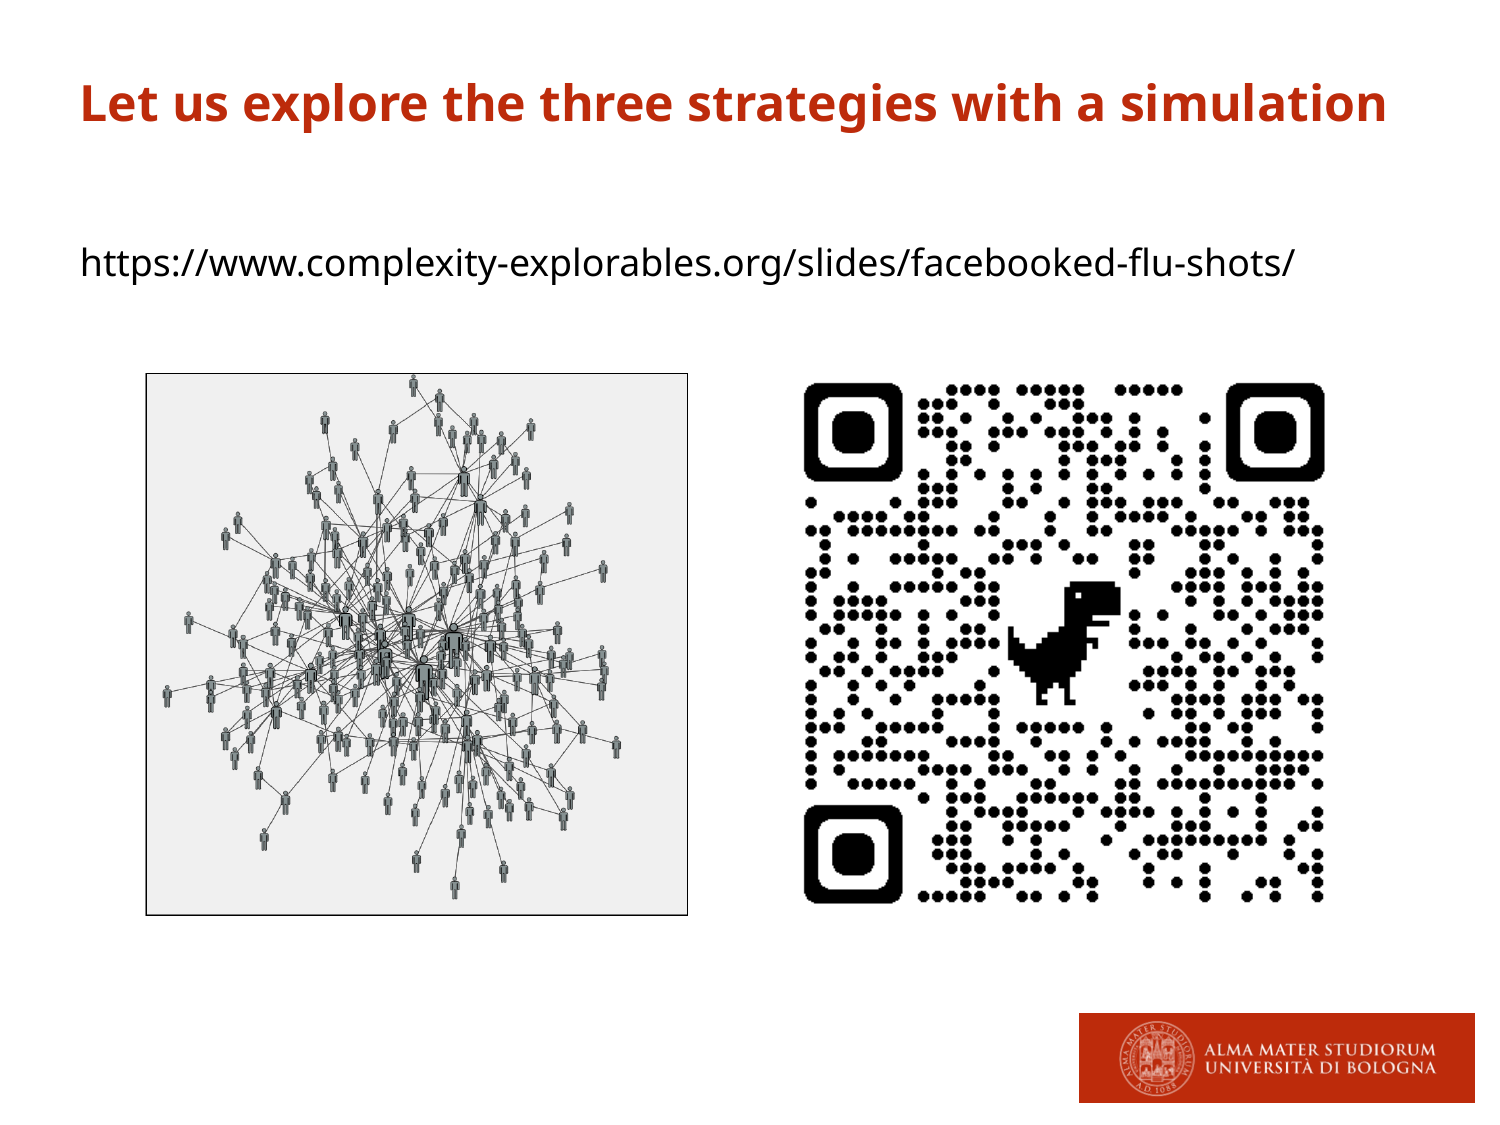

# Let us explore the three strategies with a simulation
https://www.complexity-explorables.org/slides/facebooked-flu-shots/